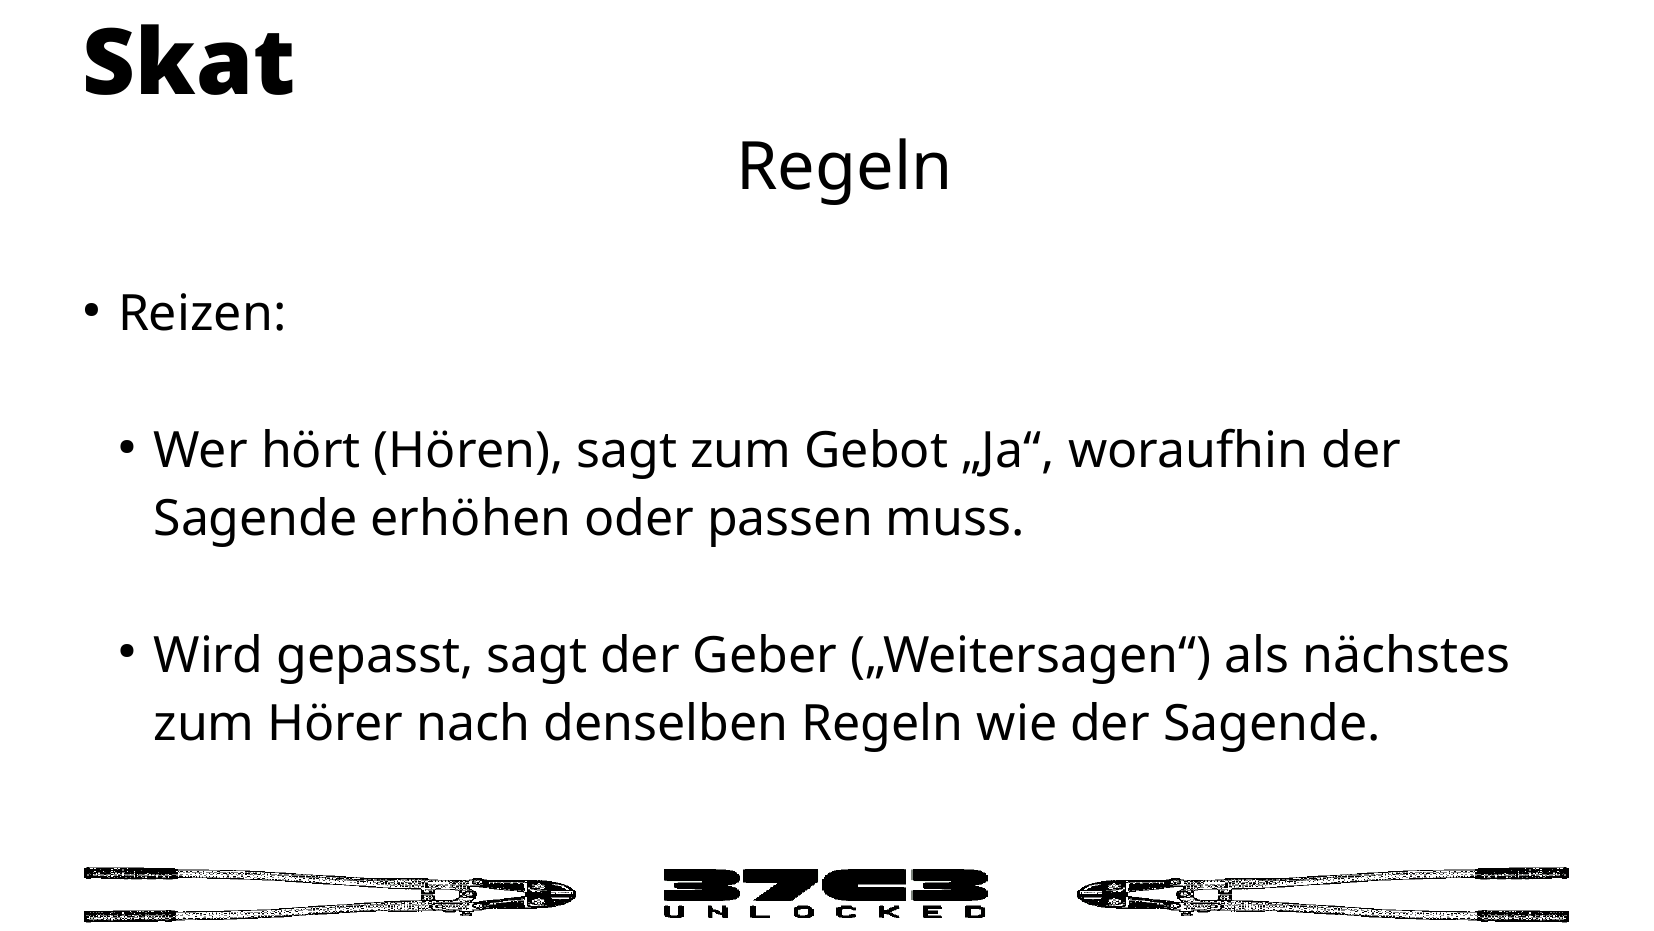

# Skat
Regeln
Reizen:
Wer hört (Hören), sagt zum Gebot „Ja“, woraufhin der Sagende erhöhen oder passen muss.
Wird gepasst, sagt der Geber („Weitersagen“) als nächstes zum Hörer nach denselben Regeln wie der Sagende.